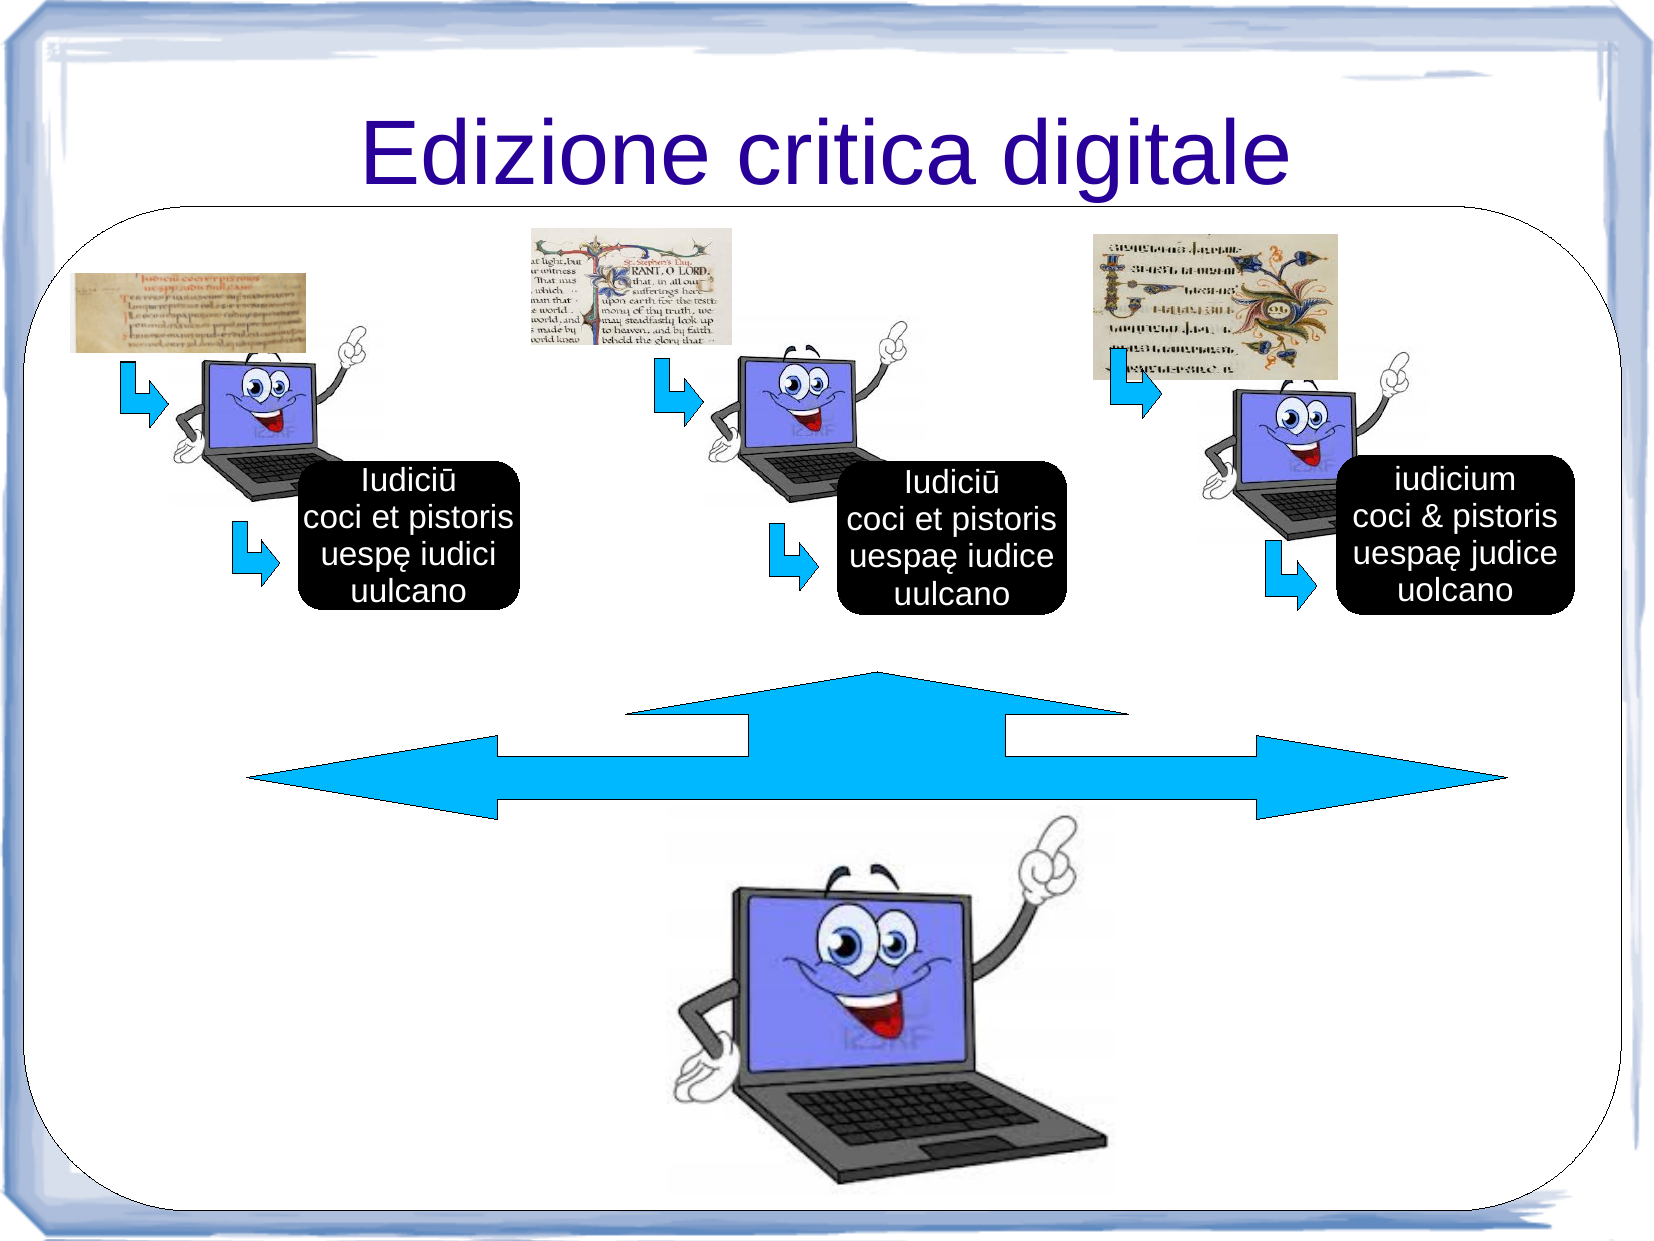

# Edizione critica digitale
Iudiciū
coci et pistoris
uespę iudici
uulcano
iudicium
coci & pistoris
uespaę judice
uolcano
Iudiciū
coci et pistoris
uespę iudici
uulcano
Iudiciū
coci et pistoris
uespę iudici
uulcano
Iudiciū
coci et pistoris
uespaę iudice
uulcano